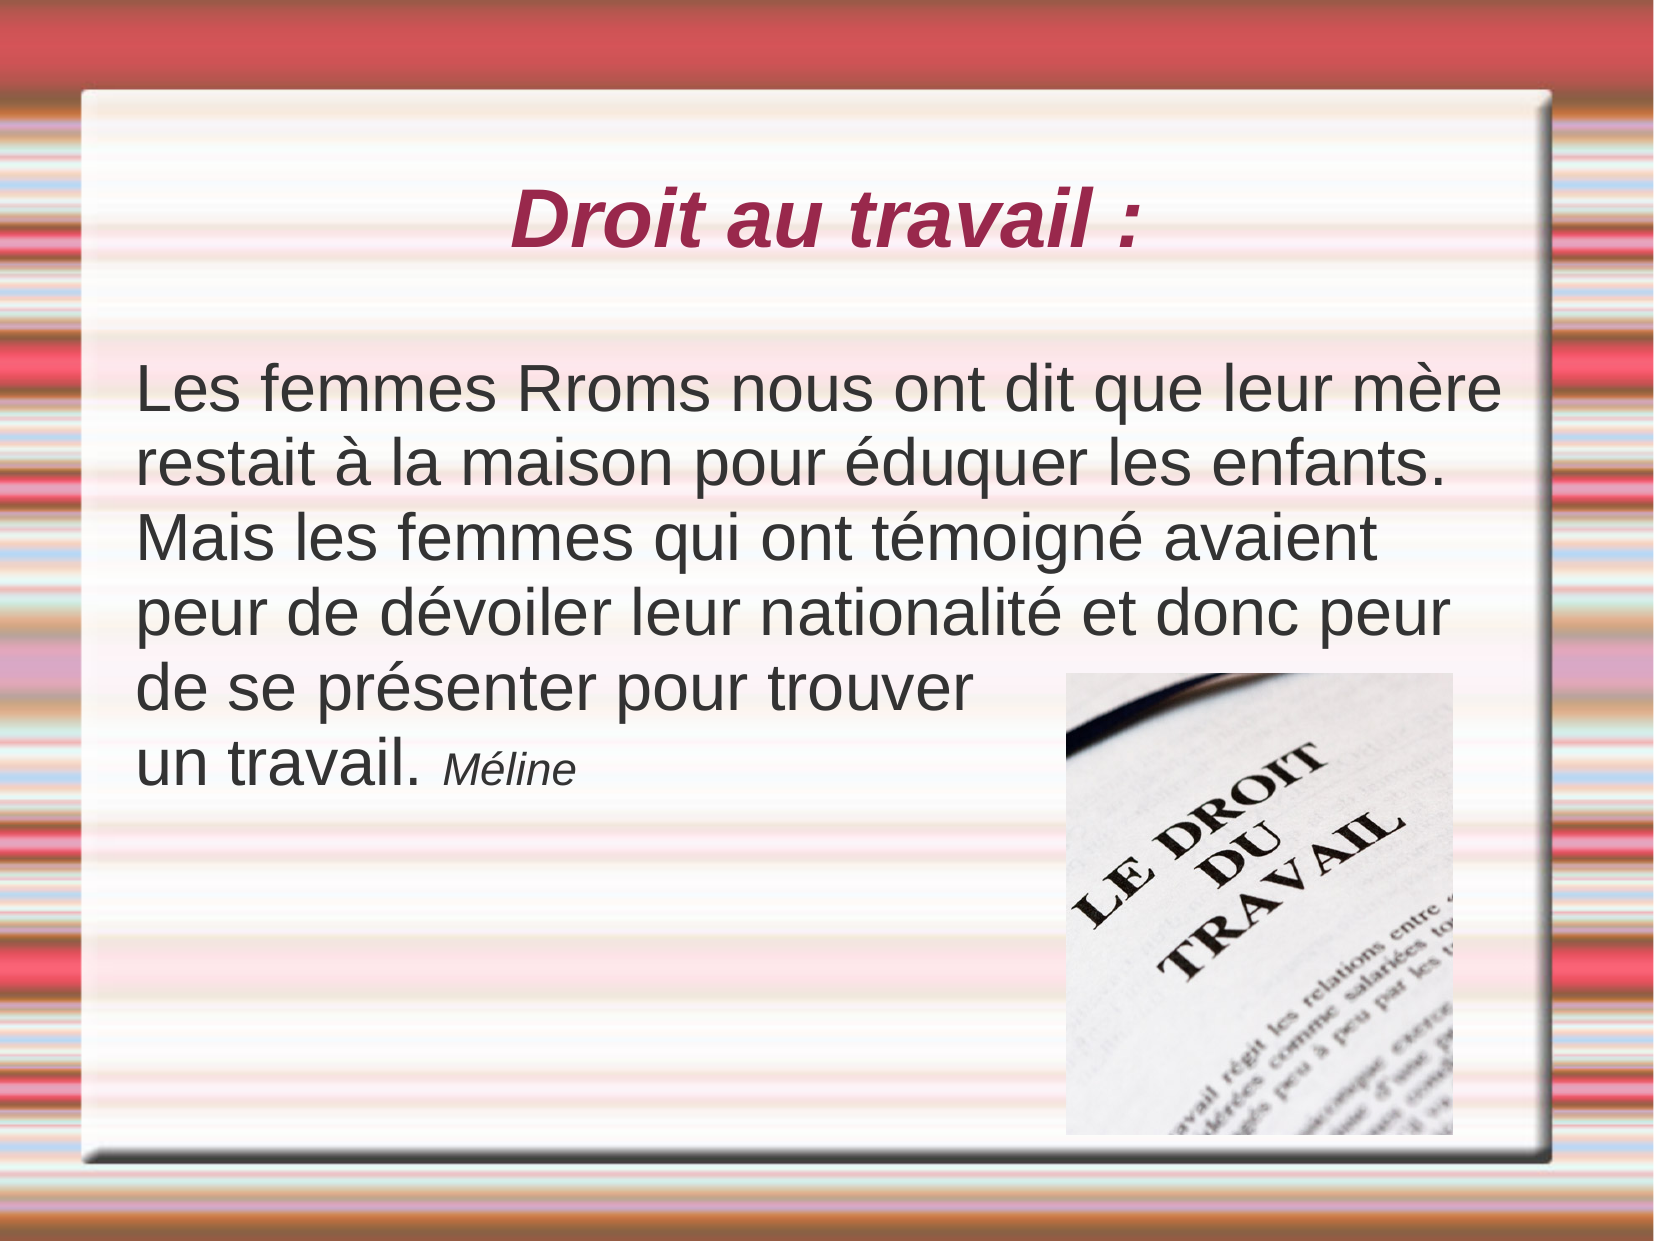

# Droit au travail :
Les femmes Rroms nous ont dit que leur mère restait à la maison pour éduquer les enfants. Mais les femmes qui ont témoigné avaient peur de dévoiler leur nationalité et donc peur de se présenter pour trouver
un travail. Méline